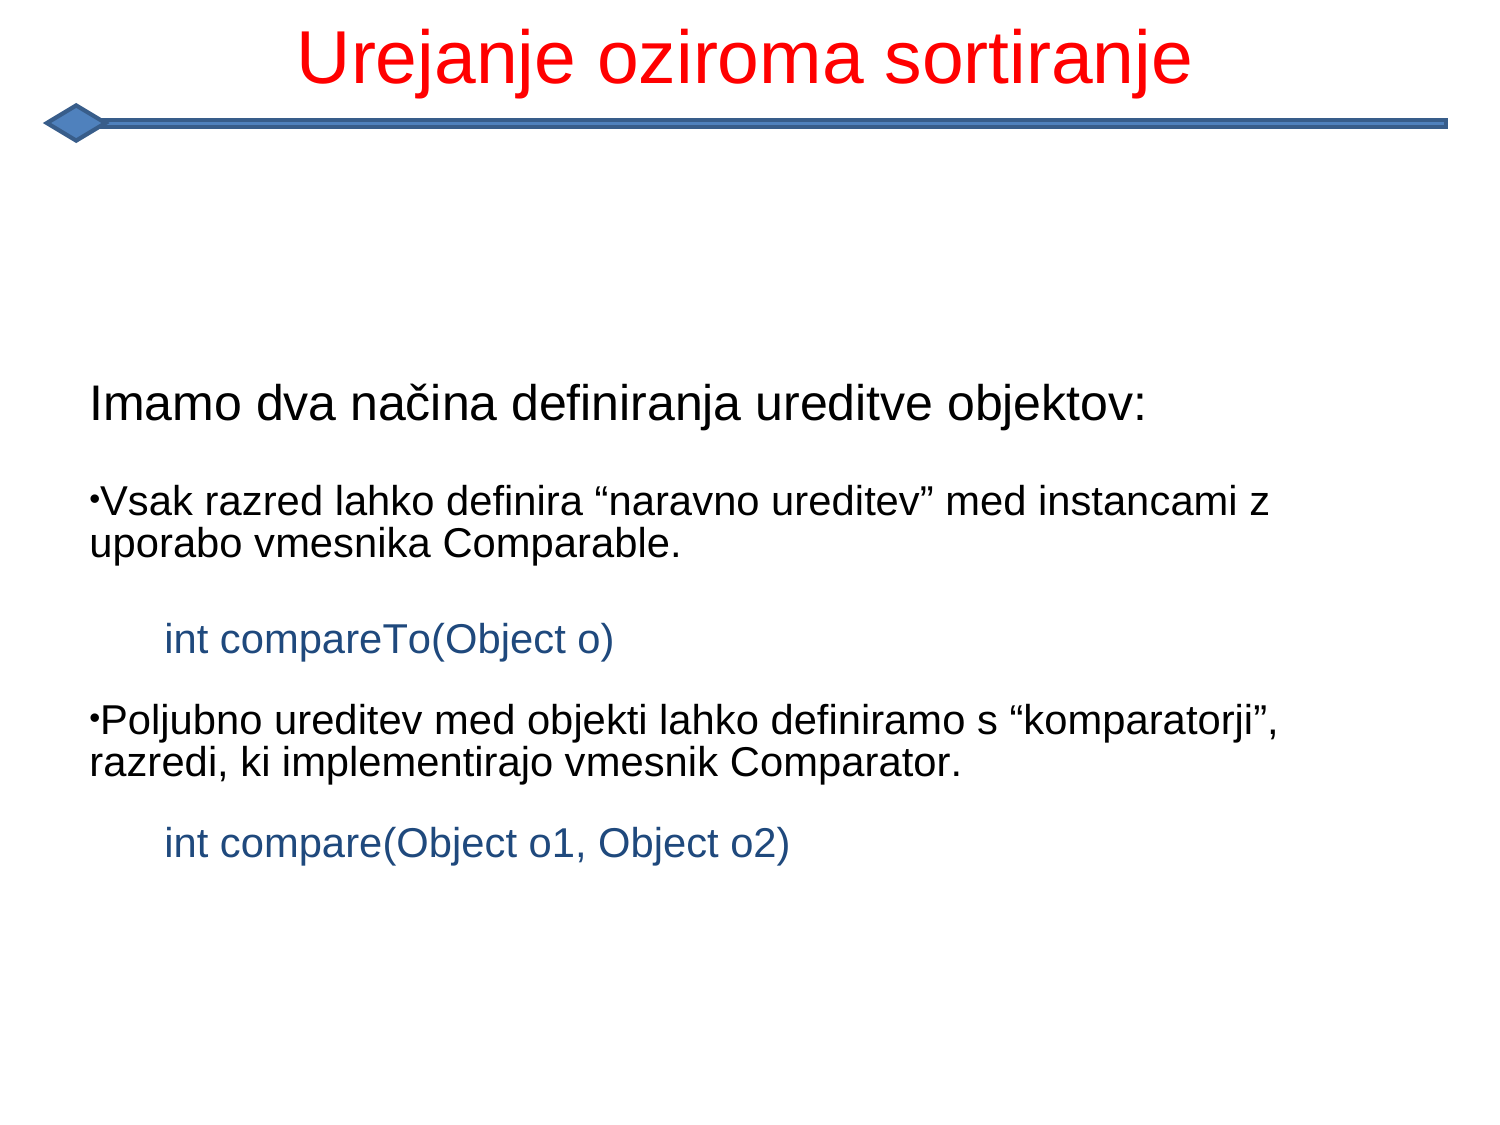

# Urejanje oziroma sortiranje
Imamo dva načina definiranja ureditve objektov:
Vsak razred lahko definira “naravno ureditev” med instancami z uporabo vmesnika Comparable.
int compareTo(Object o)
Poljubno ureditev med objekti lahko definiramo s “komparatorji”, razredi, ki implementirajo vmesnik Comparator.
int compare(Object o1, Object o2)